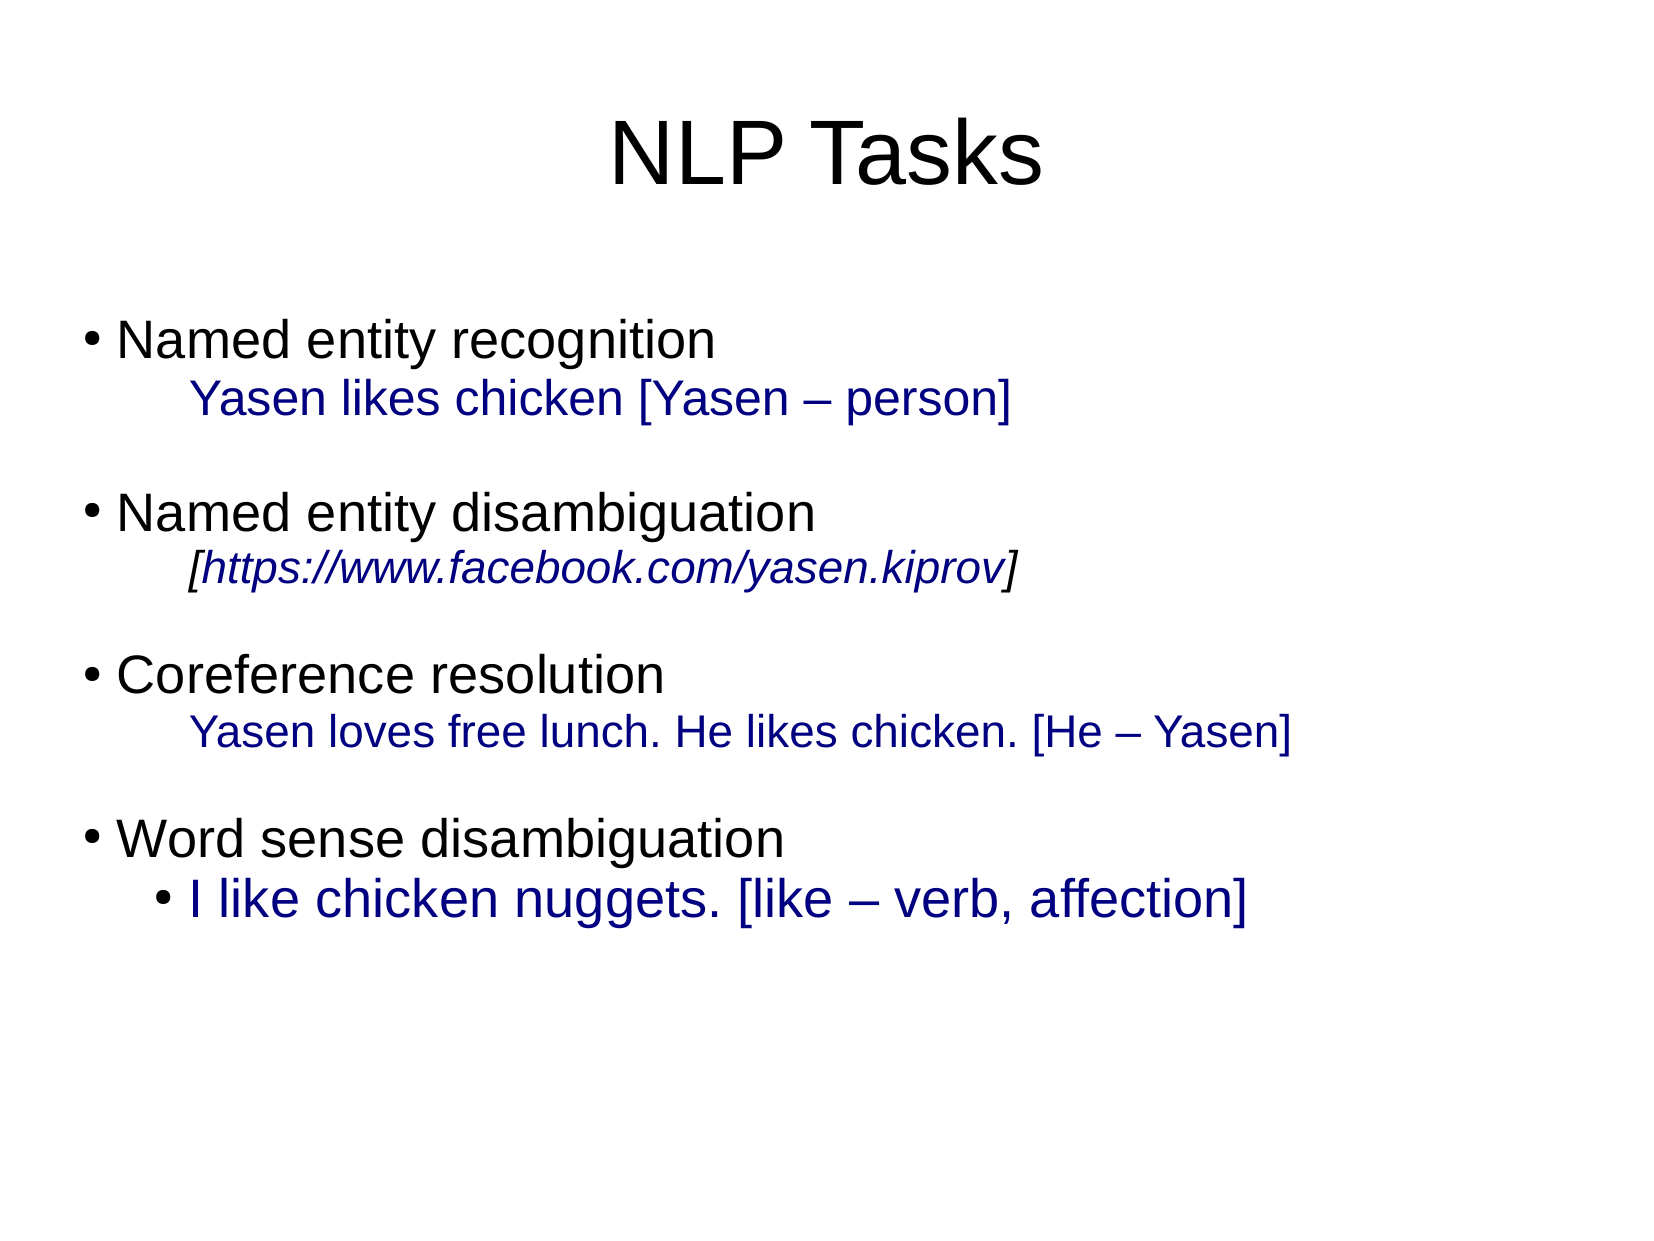

# NLP Tasks
 Named entity recognition
Yasen likes chicken [Yasen – person]
 Named entity disambiguation
[https://www.facebook.com/yasen.kiprov]
 Coreference resolution
Yasen loves free lunch. He likes chicken. [He – Yasen]
 Word sense disambiguation
I like chicken nuggets. [like – verb, affection]